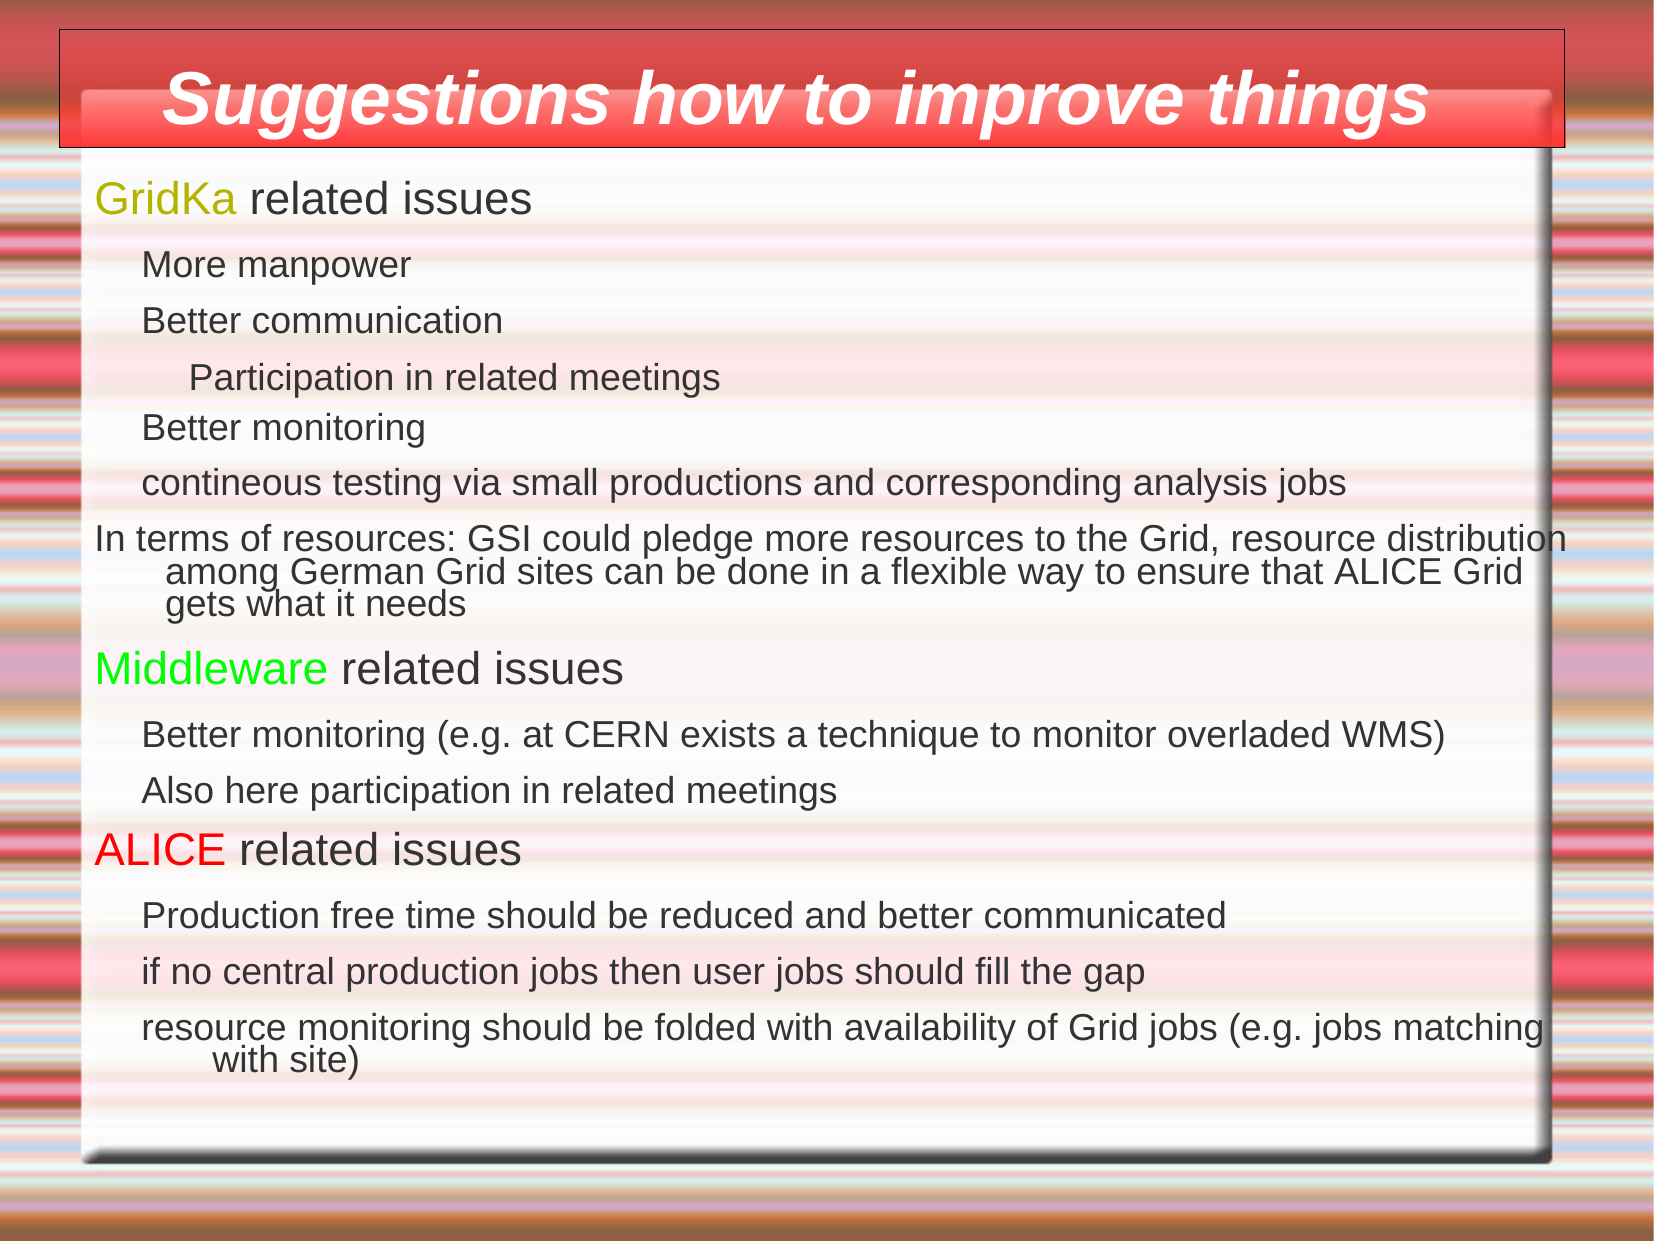

# Suggestions how to improve things
GridKa related issues
More manpower
Better communication
Participation in related meetings
Better monitoring
contineous testing via small productions and corresponding analysis jobs
In terms of resources: GSI could pledge more resources to the Grid, resource distribution among German Grid sites can be done in a flexible way to ensure that ALICE Grid gets what it needs
Middleware related issues
Better monitoring (e.g. at CERN exists a technique to monitor overladed WMS)
Also here participation in related meetings
ALICE related issues
Production free time should be reduced and better communicated
if no central production jobs then user jobs should fill the gap
resource monitoring should be folded with availability of Grid jobs (e.g. jobs matching with site)